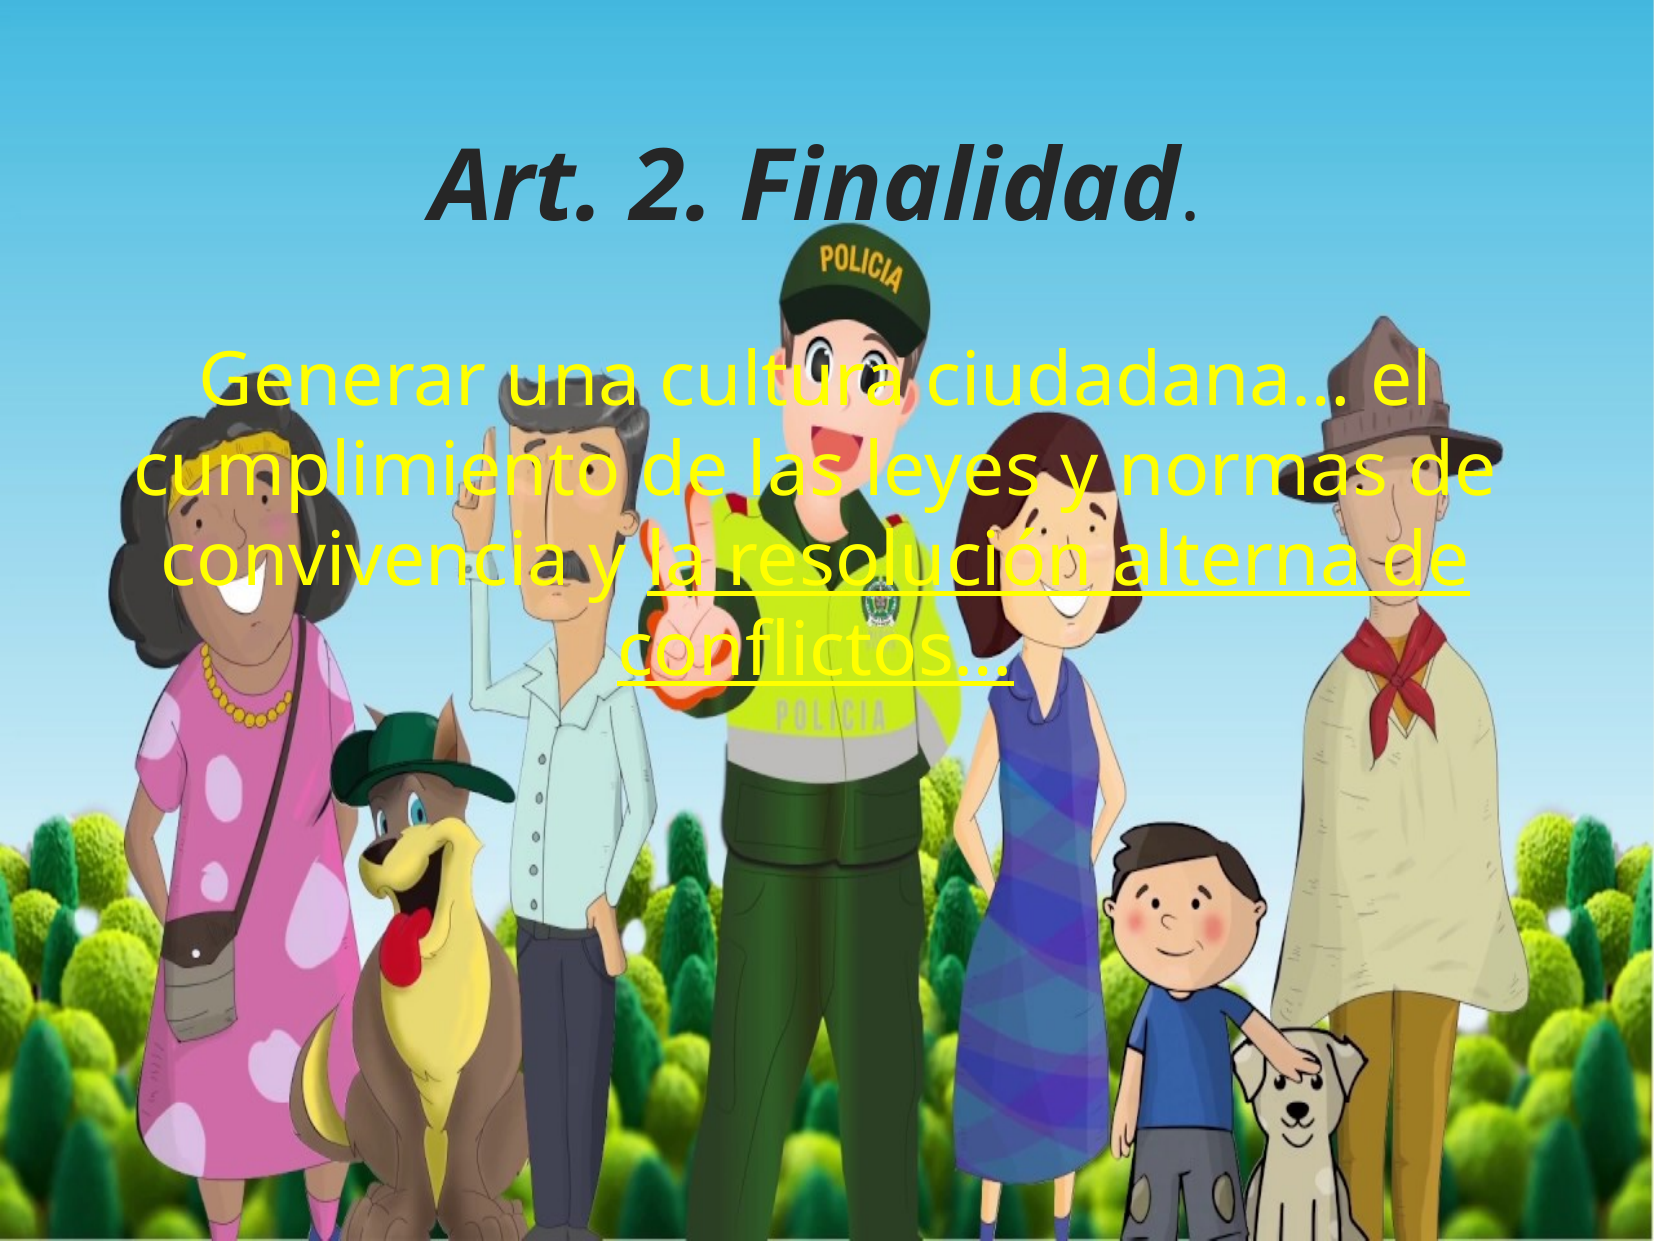

# Art. 2. Finalidad. Generar una cultura ciudadana… el cumplimiento de las leyes y normas de convivencia y la resolución alterna de conflictos…